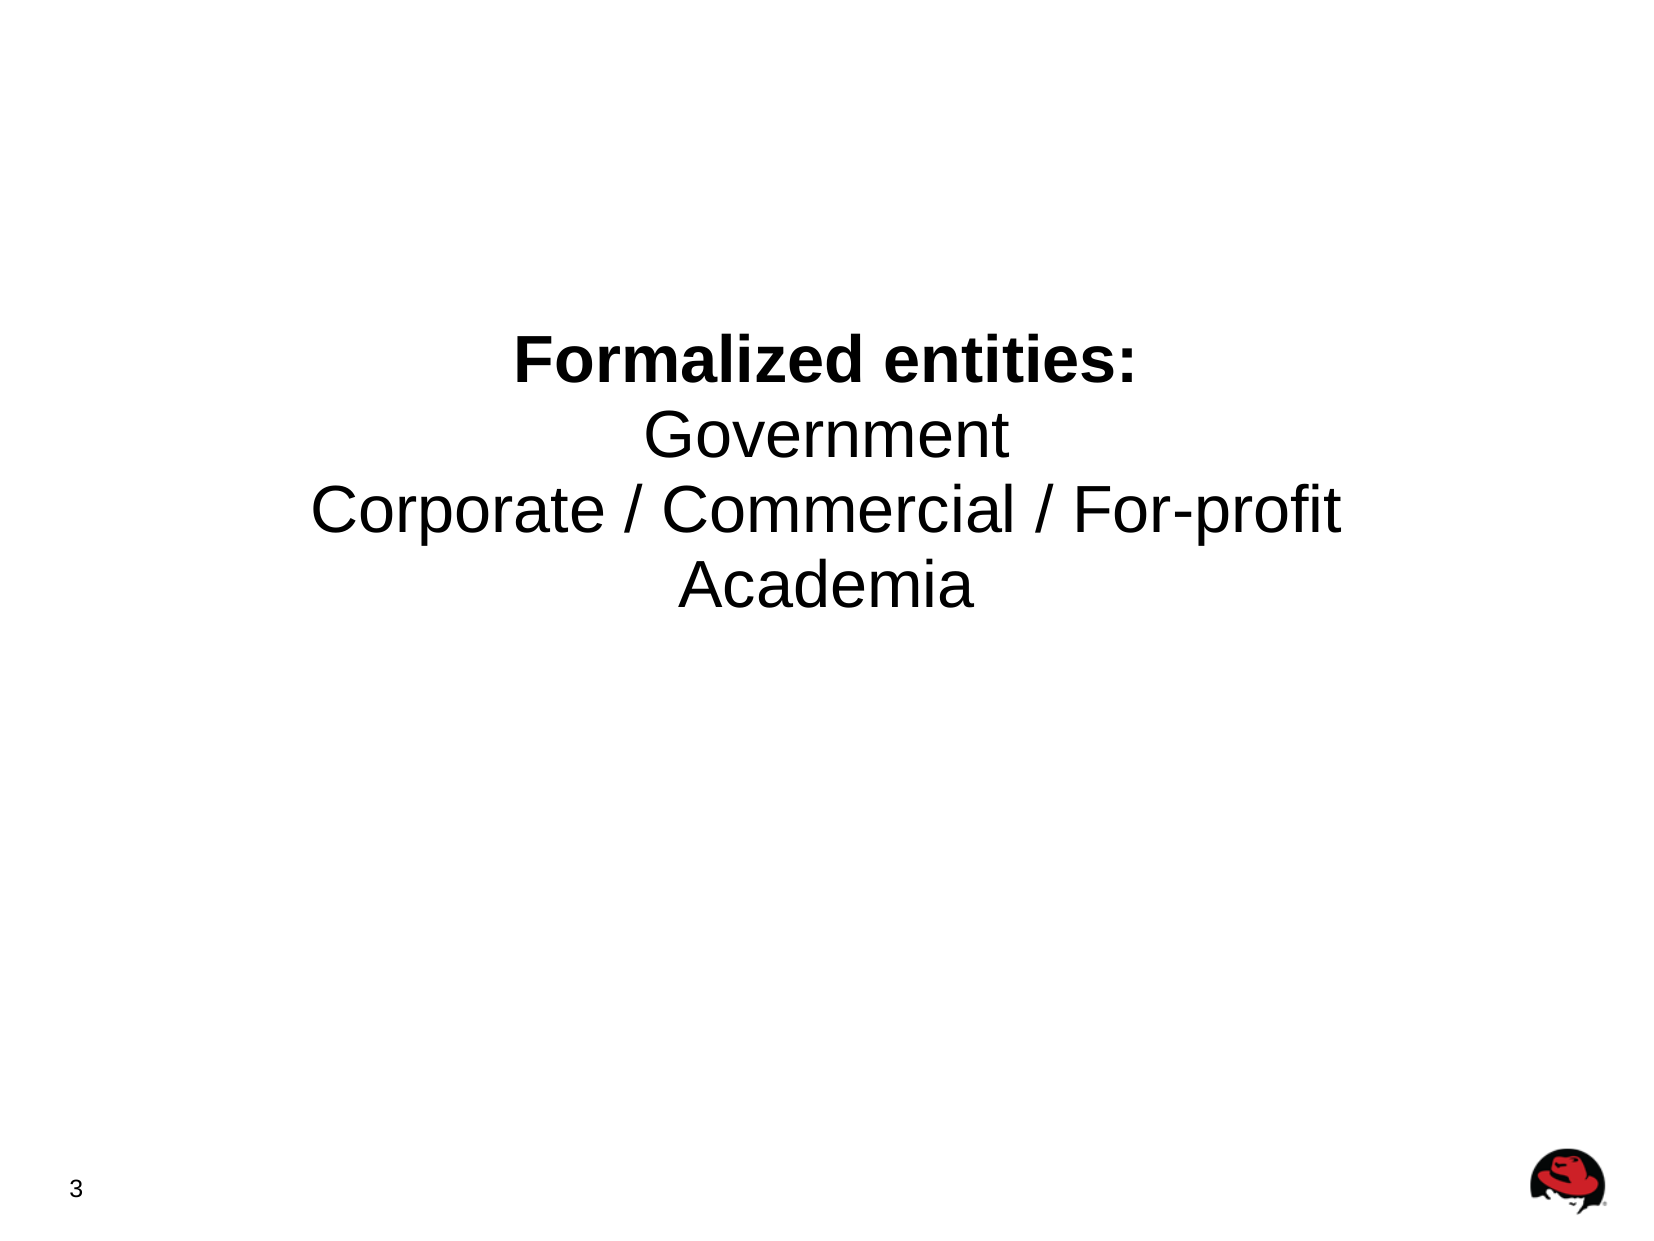

# Formalized entities:
Government
Corporate / Commercial / For-profit
Academia